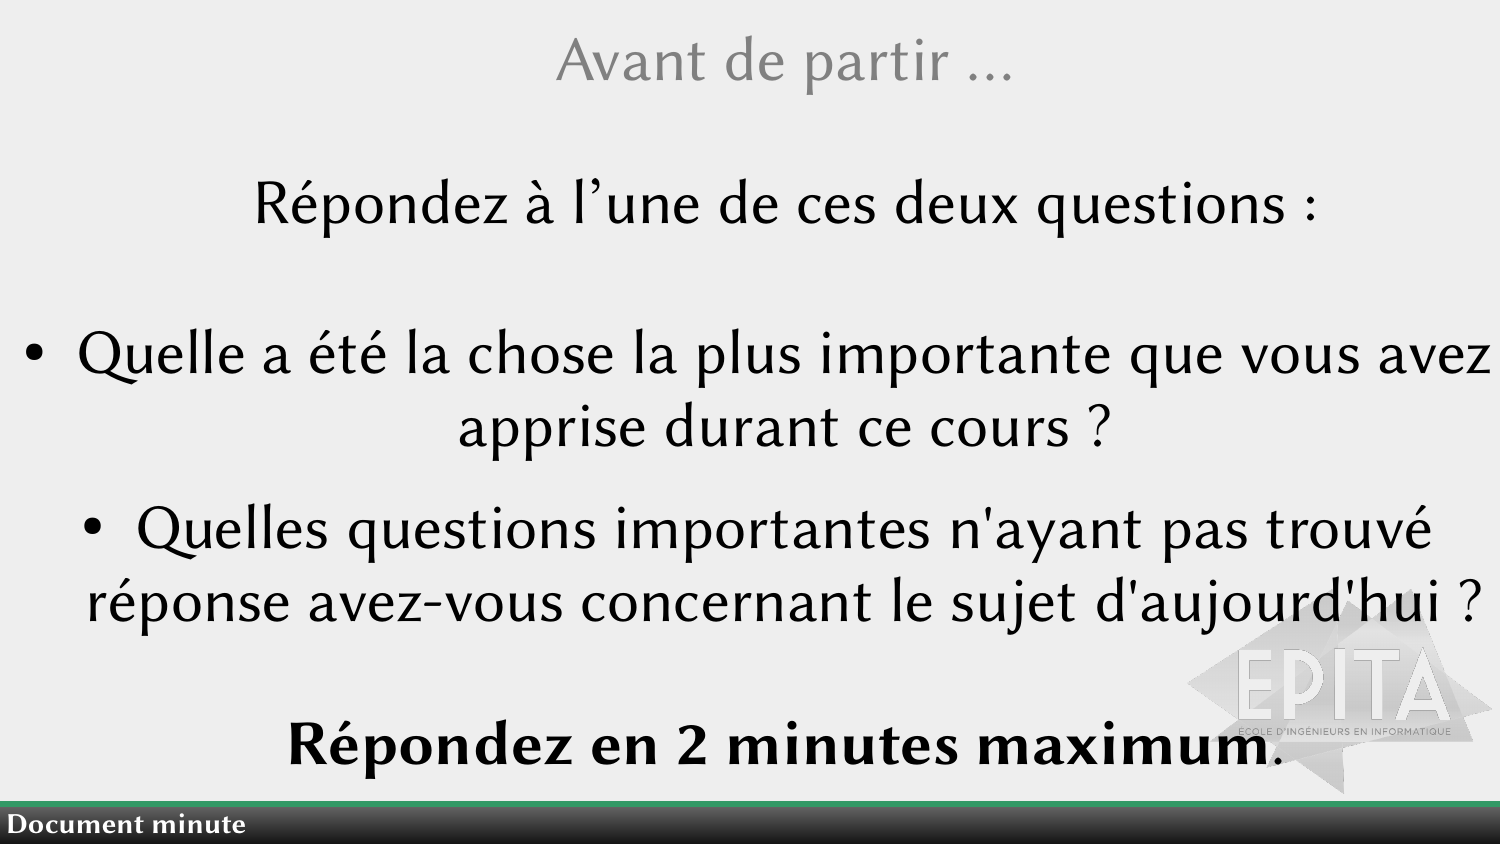

Avant de partir …
Répondez à l’une de ces deux questions :
Quelle a été la chose la plus importante que vous avez apprise durant ce cours ?
Quelles questions importantes n'ayant pas trouvé réponse avez-vous concernant le sujet d'aujourd'hui ?
Répondez en 2 minutes maximum.
# Document minute